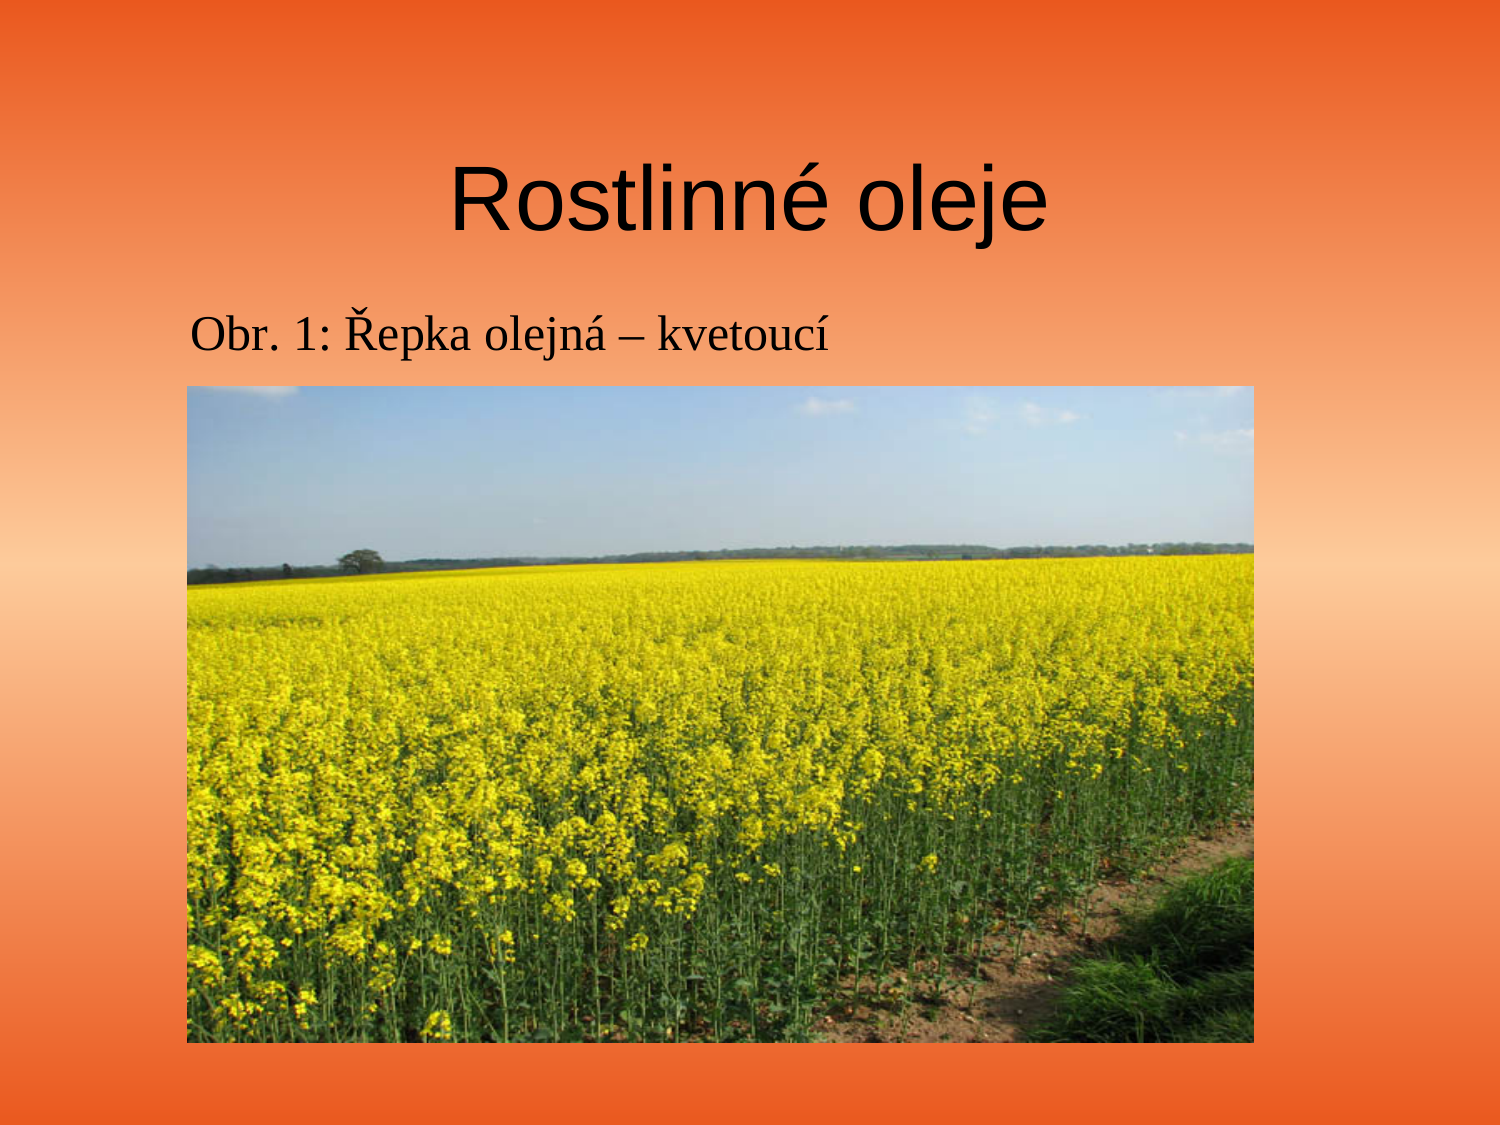

# Rostlinné oleje
Obr. 1: Řepka olejná – kvetoucí